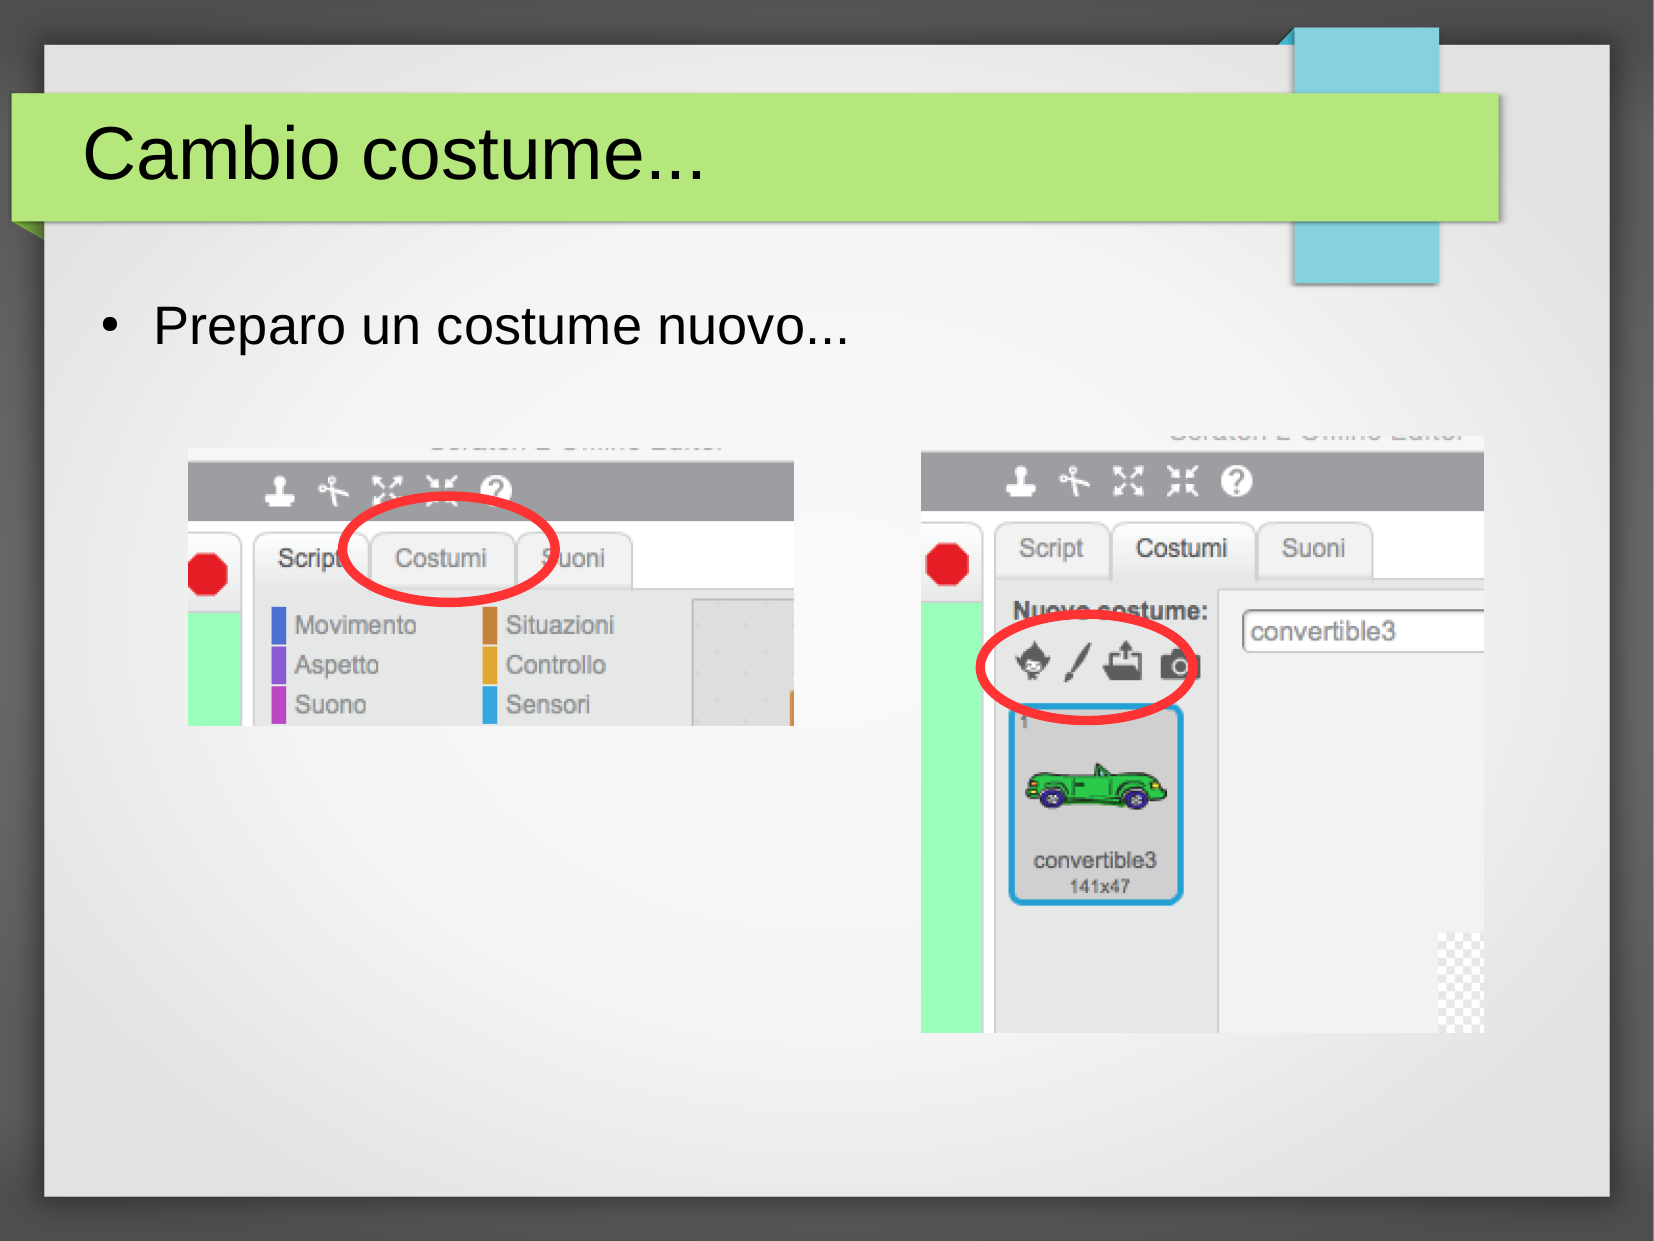

# Cambio costume...
Preparo un costume nuovo...